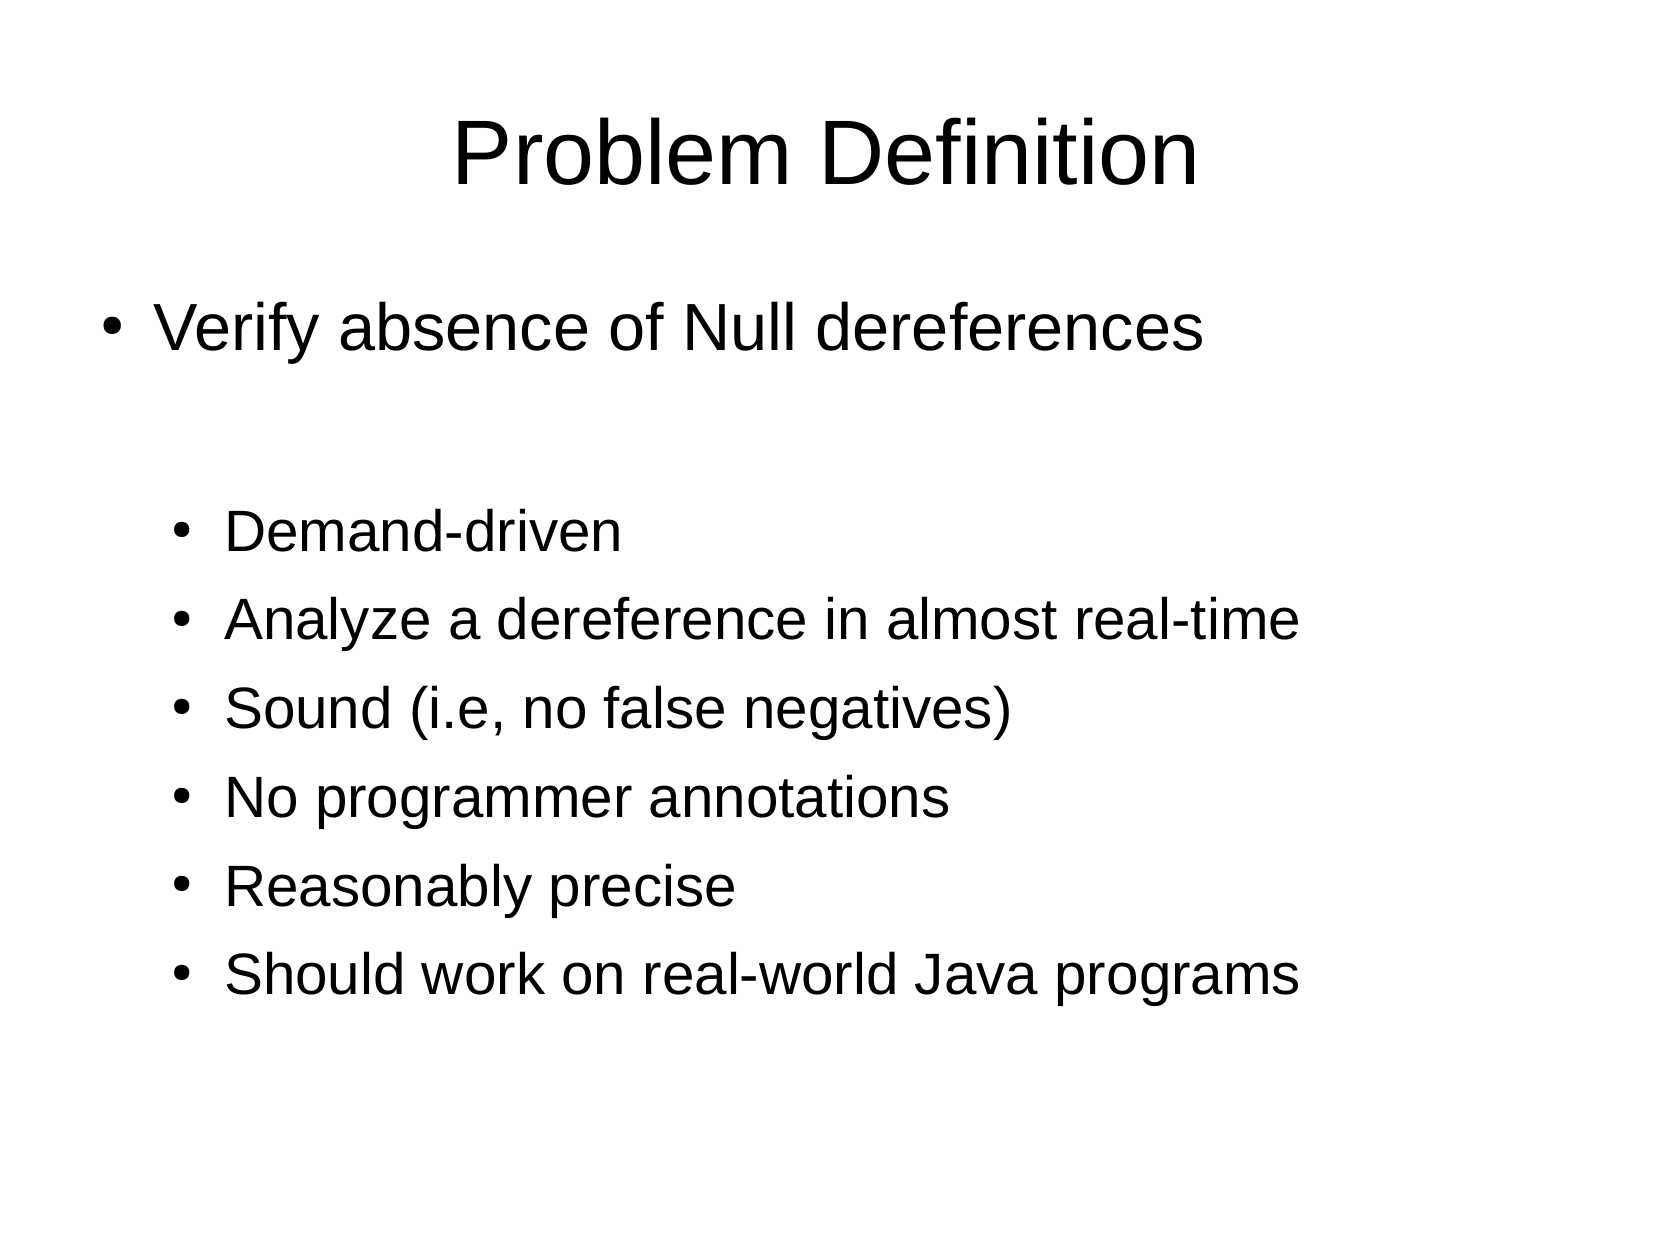

# Problem Definition
Verify absence of Null dereferences
Demand-driven
Analyze a dereference in almost real-time
Sound (i.e, no false negatives)
No programmer annotations
Reasonably precise
Should work on real-world Java programs